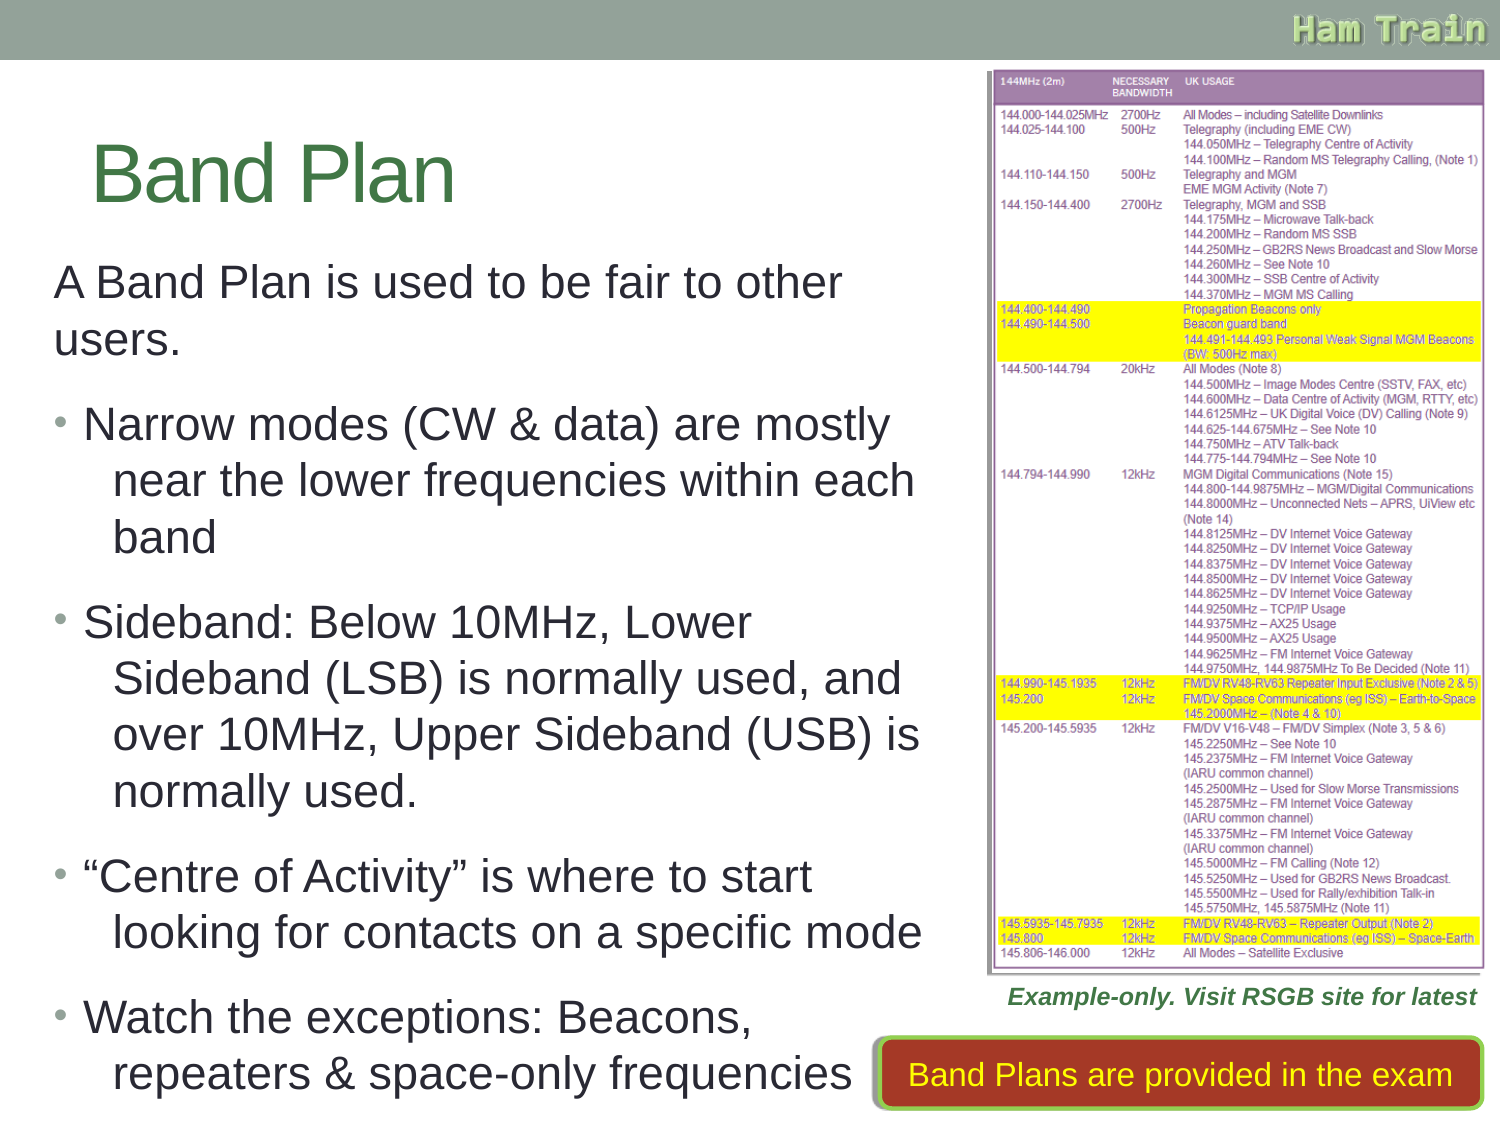

# Band Plan
A Band Plan is used to be fair to other users.
Narrow modes (CW & data) are mostly near the lower frequencies within each band
Sideband: Below 10MHz, Lower Sideband (LSB) is normally used, and over 10MHz, Upper Sideband (USB) is normally used.
“Centre of Activity” is where to start looking for contacts on a specific mode
Watch the exceptions: Beacons, repeaters & space-only frequencies
Example-only. Visit RSGB site for latest
Band Plans are provided in the exam